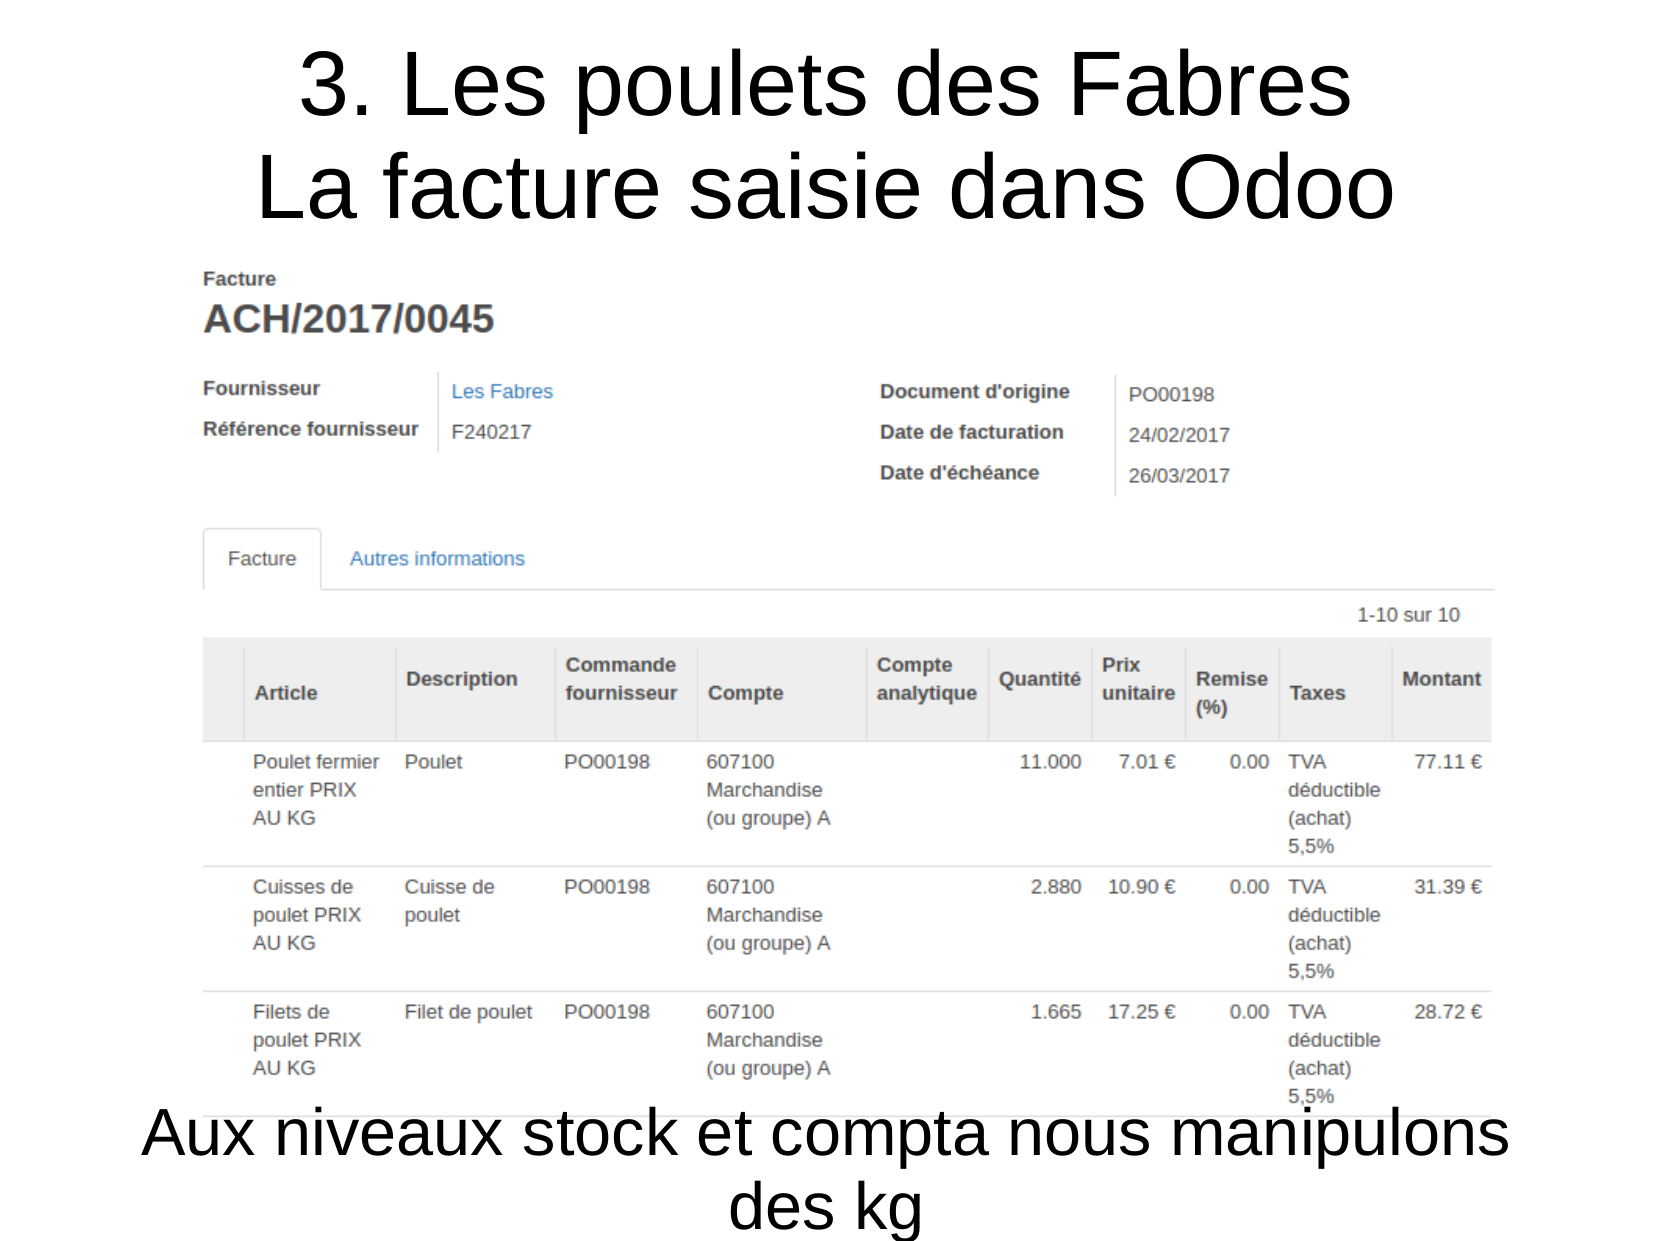

# 3. Les poulets des Fabres La facture saisie dans Odoo
Aux niveaux stock et compta nous manipulons des kg